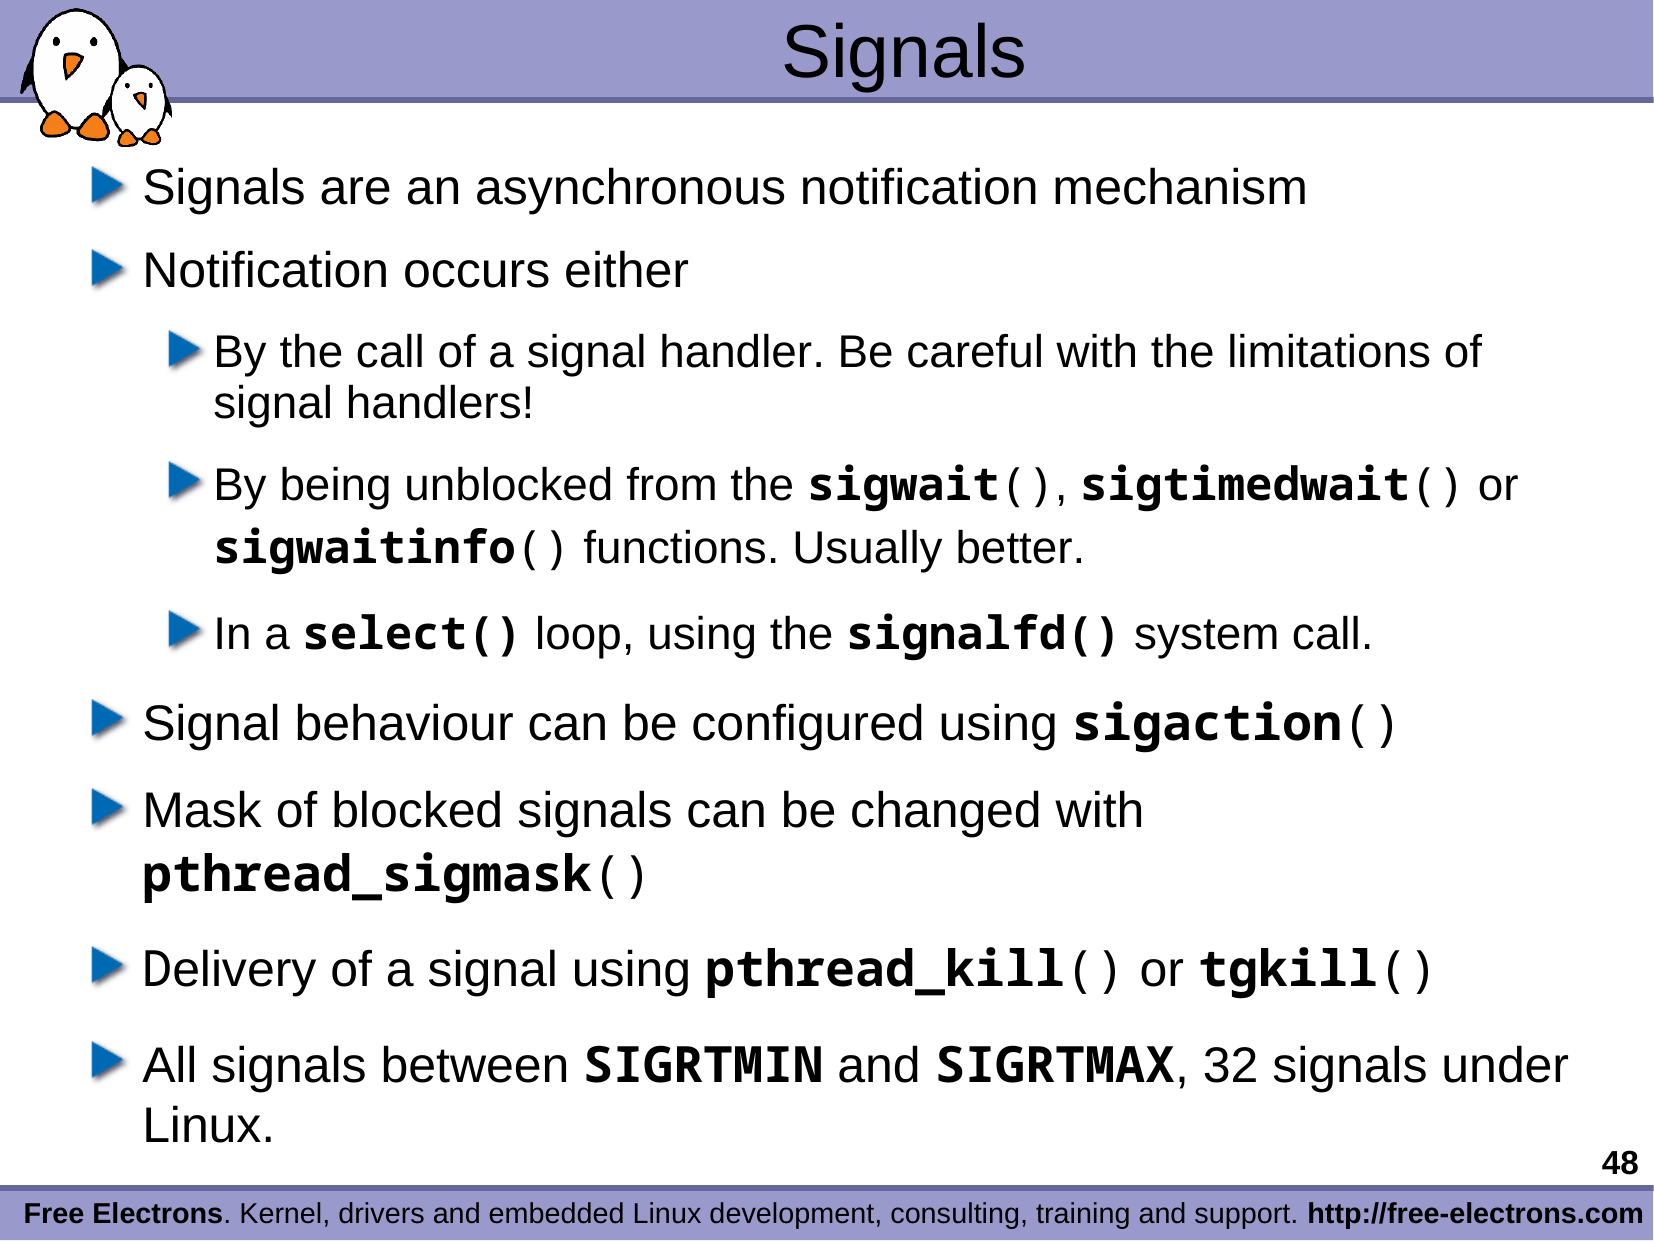

# Signals
Signals are an asynchronous notification mechanism
Notification occurs either
By the call of a signal handler. Be careful with the limitations of signal handlers!
By being unblocked from the sigwait(), sigtimedwait() or sigwaitinfo() functions. Usually better.
In a select() loop, using the signalfd() system call.
Signal behaviour can be configured using sigaction()
Mask of blocked signals can be changed with pthread_sigmask()
Delivery of a signal using pthread_kill() or tgkill()
All signals between SIGRTMIN and SIGRTMAX, 32 signals under Linux.